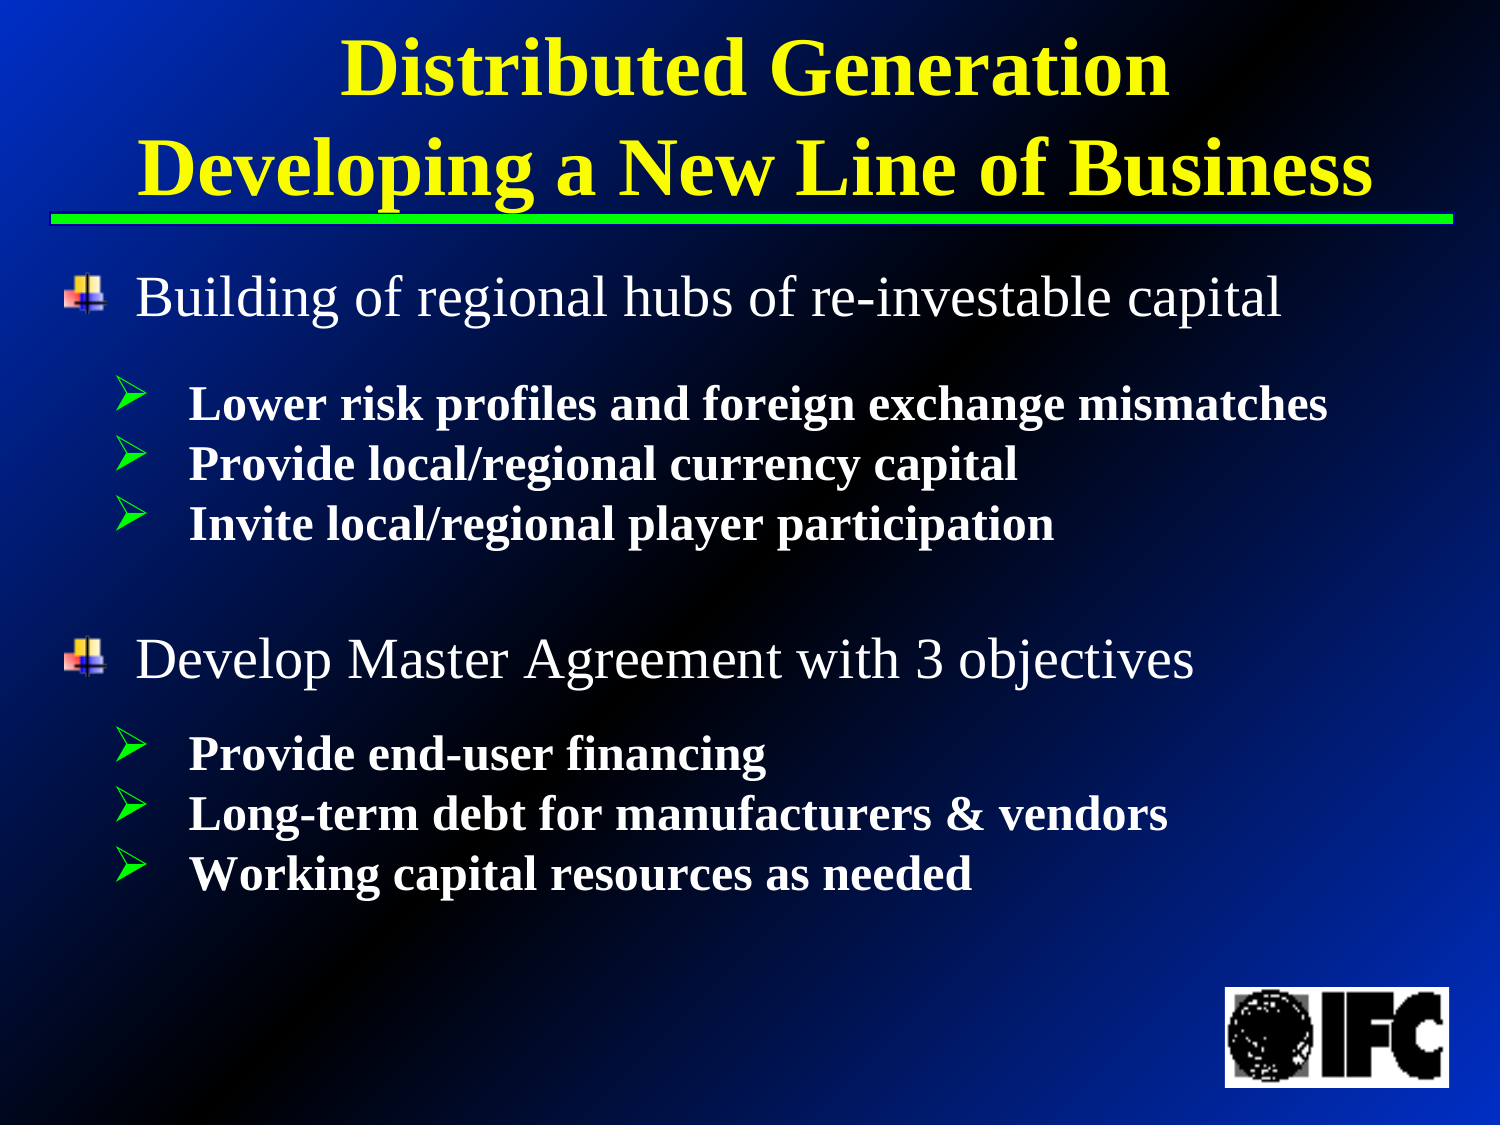

Distributed Generation
Developing a New Line of Business
 Building of regional hubs of re-investable capital
 Lower risk profiles and foreign exchange mismatches
 Provide local/regional currency capital
 Invite local/regional player participation
 Develop Master Agreement with 3 objectives
 Provide end-user financing
 Long-term debt for manufacturers & vendors
 Working capital resources as needed